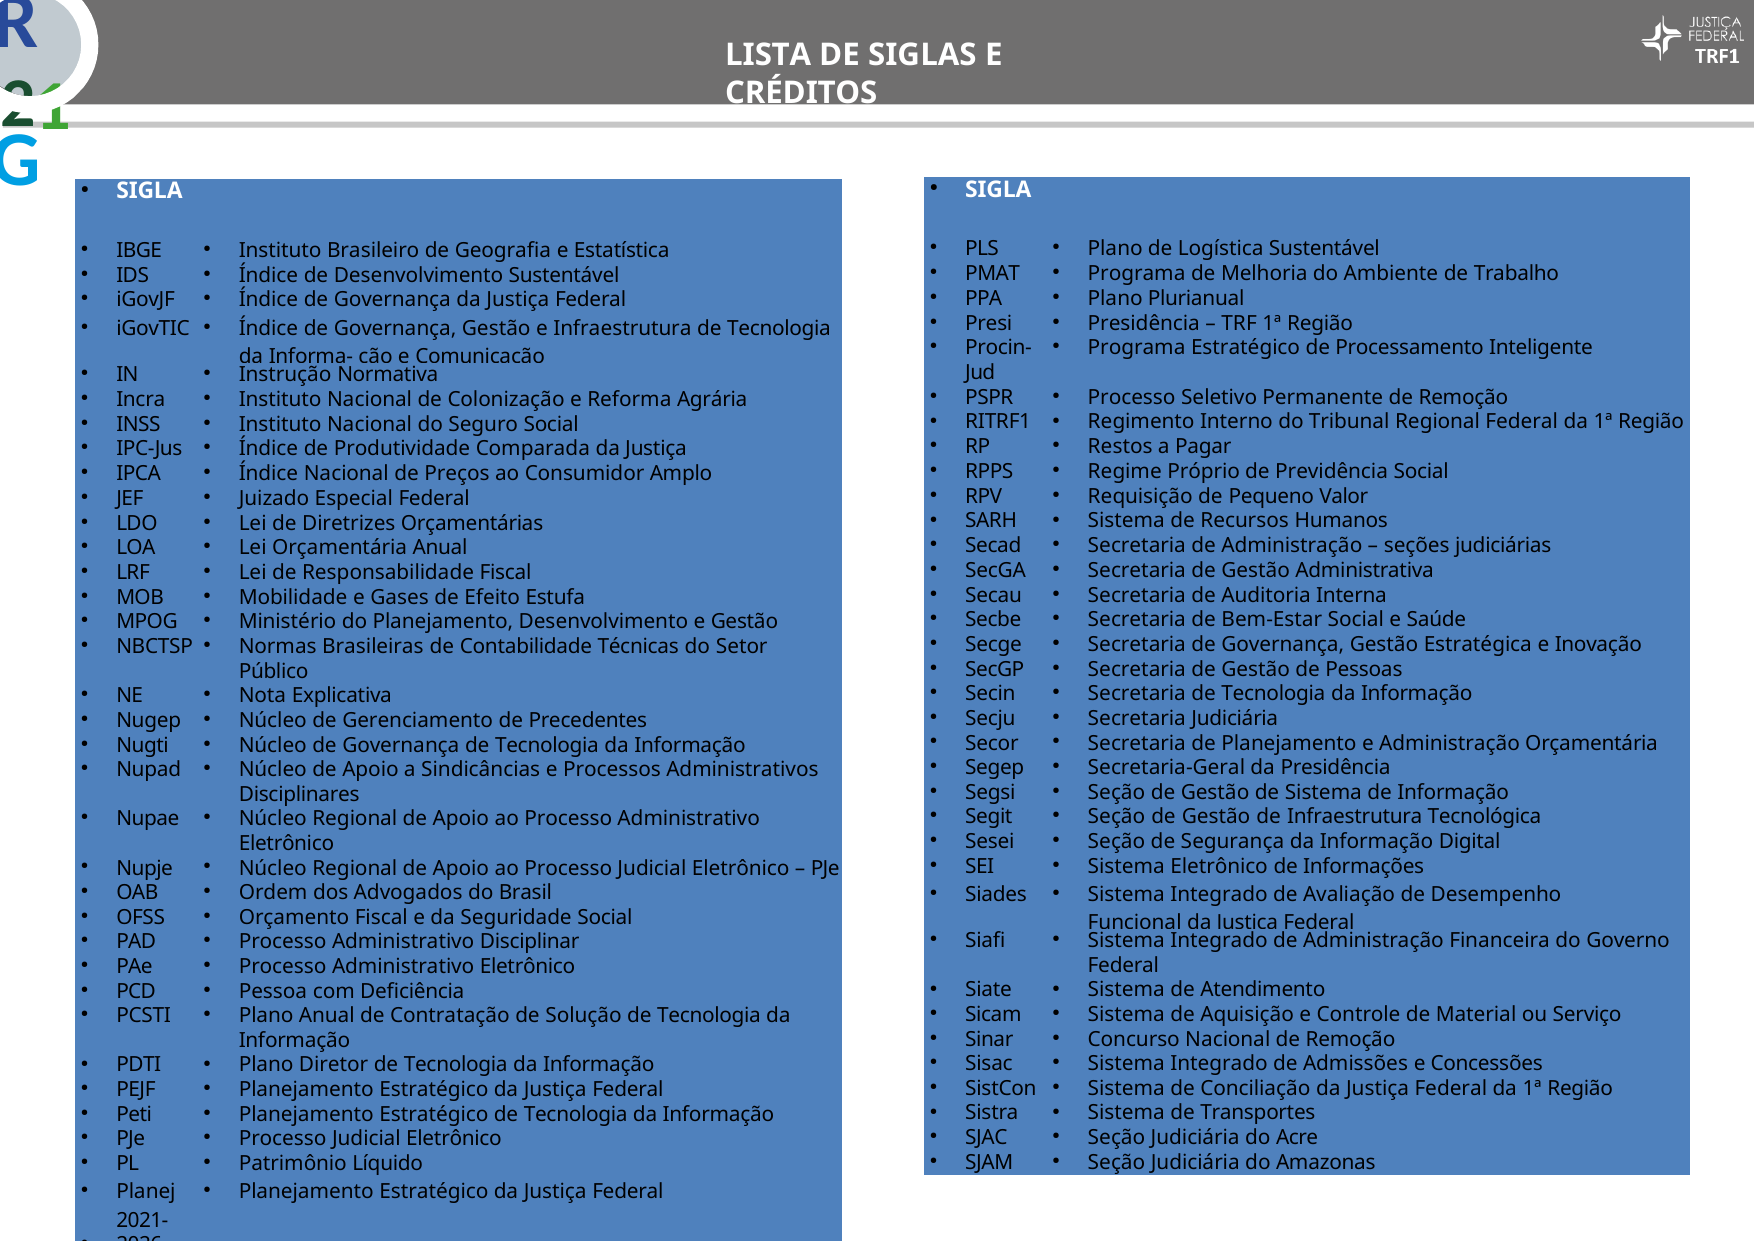

# RG
21
LISTA DE SIGLAS E CRÉDITOS
| SIGLA | |
| --- | --- |
| PLS | Plano de Logística Sustentável |
| PMAT | Programa de Melhoria do Ambiente de Trabalho |
| PPA | Plano Plurianual |
| Presi | Presidência – TRF 1ª Região |
| Procin-Jud | Programa Estratégico de Processamento Inteligente |
| PSPR | Processo Seletivo Permanente de Remoção |
| RITRF1 | Regimento Interno do Tribunal Regional Federal da 1ª Região |
| RP | Restos a Pagar |
| RPPS | Regime Próprio de Previdência Social |
| RPV | Requisição de Pequeno Valor |
| SARH | Sistema de Recursos Humanos |
| Secad | Secretaria de Administração – seções judiciárias |
| SecGA | Secretaria de Gestão Administrativa |
| Secau | Secretaria de Auditoria Interna |
| Secbe | Secretaria de Bem-Estar Social e Saúde |
| Secge | Secretaria de Governança, Gestão Estratégica e Inovação |
| SecGP | Secretaria de Gestão de Pessoas |
| Secin | Secretaria de Tecnologia da Informação |
| Secju | Secretaria Judiciária |
| Secor | Secretaria de Planejamento e Administração Orçamentária |
| Segep | Secretaria-Geral da Presidência |
| Segsi | Seção de Gestão de Sistema de Informação |
| Segit | Seção de Gestão de Infraestrutura Tecnológica |
| Sesei | Seção de Segurança da Informação Digital |
| SEI | Sistema Eletrônico de Informações |
| Siades | Sistema Integrado de Avaliação de Desempenho Funcional da Justiça Federal |
| Siafi | Sistema Integrado de Administração Financeira do Governo Federal |
| Siate | Sistema de Atendimento |
| Sicam | Sistema de Aquisição e Controle de Material ou Serviço |
| Sinar | Concurso Nacional de Remoção |
| Sisac | Sistema Integrado de Admissões e Concessões |
| SistCon | Sistema de Conciliação da Justiça Federal da 1ª Região |
| Sistra | Sistema de Transportes |
| SJAC | Seção Judiciária do Acre |
| SJAM | Seção Judiciária do Amazonas |
| SIGLA | |
| --- | --- |
| IBGE | Instituto Brasileiro de Geografia e Estatística |
| IDS | Índice de Desenvolvimento Sustentável |
| iGovJF | Índice de Governança da Justiça Federal |
| iGovTIC | Índice de Governança, Gestão e Infraestrutura de Tecnologia da Informa- ção e Comunicação |
| IN | Instrução Normativa |
| Incra | Instituto Nacional de Colonização e Reforma Agrária |
| INSS | Instituto Nacional do Seguro Social |
| IPC-Jus | Índice de Produtividade Comparada da Justiça |
| IPCA | Índice Nacional de Preços ao Consumidor Amplo |
| JEF | Juizado Especial Federal |
| LDO | Lei de Diretrizes Orçamentárias |
| LOA | Lei Orçamentária Anual |
| LRF | Lei de Responsabilidade Fiscal |
| MOB | Mobilidade e Gases de Efeito Estufa |
| MPOG | Ministério do Planejamento, Desenvolvimento e Gestão |
| NBCTSP | Normas Brasileiras de Contabilidade Técnicas do Setor Público |
| NE | Nota Explicativa |
| Nugep | Núcleo de Gerenciamento de Precedentes |
| Nugti | Núcleo de Governança de Tecnologia da Informação |
| Nupad | Núcleo de Apoio a Sindicâncias e Processos Administrativos Disciplinares |
| Nupae | Núcleo Regional de Apoio ao Processo Administrativo Eletrônico |
| Nupje | Núcleo Regional de Apoio ao Processo Judicial Eletrônico – PJe |
| OAB | Ordem dos Advogados do Brasil |
| OFSS | Orçamento Fiscal e da Seguridade Social |
| PAD | Processo Administrativo Disciplinar |
| PAe | Processo Administrativo Eletrônico |
| PCD | Pessoa com Deficiência |
| PCSTI | Plano Anual de Contratação de Solução de Tecnologia da Informação |
| PDTI | Plano Diretor de Tecnologia da Informação |
| PEJF | Planejamento Estratégico da Justiça Federal |
| Peti | Planejamento Estratégico de Tecnologia da Informação |
| PJe | Processo Judicial Eletrônico |
| PL | Patrimônio Líquido |
| Planej 2021- 2026 | Planejamento Estratégico da Justiça Federal |